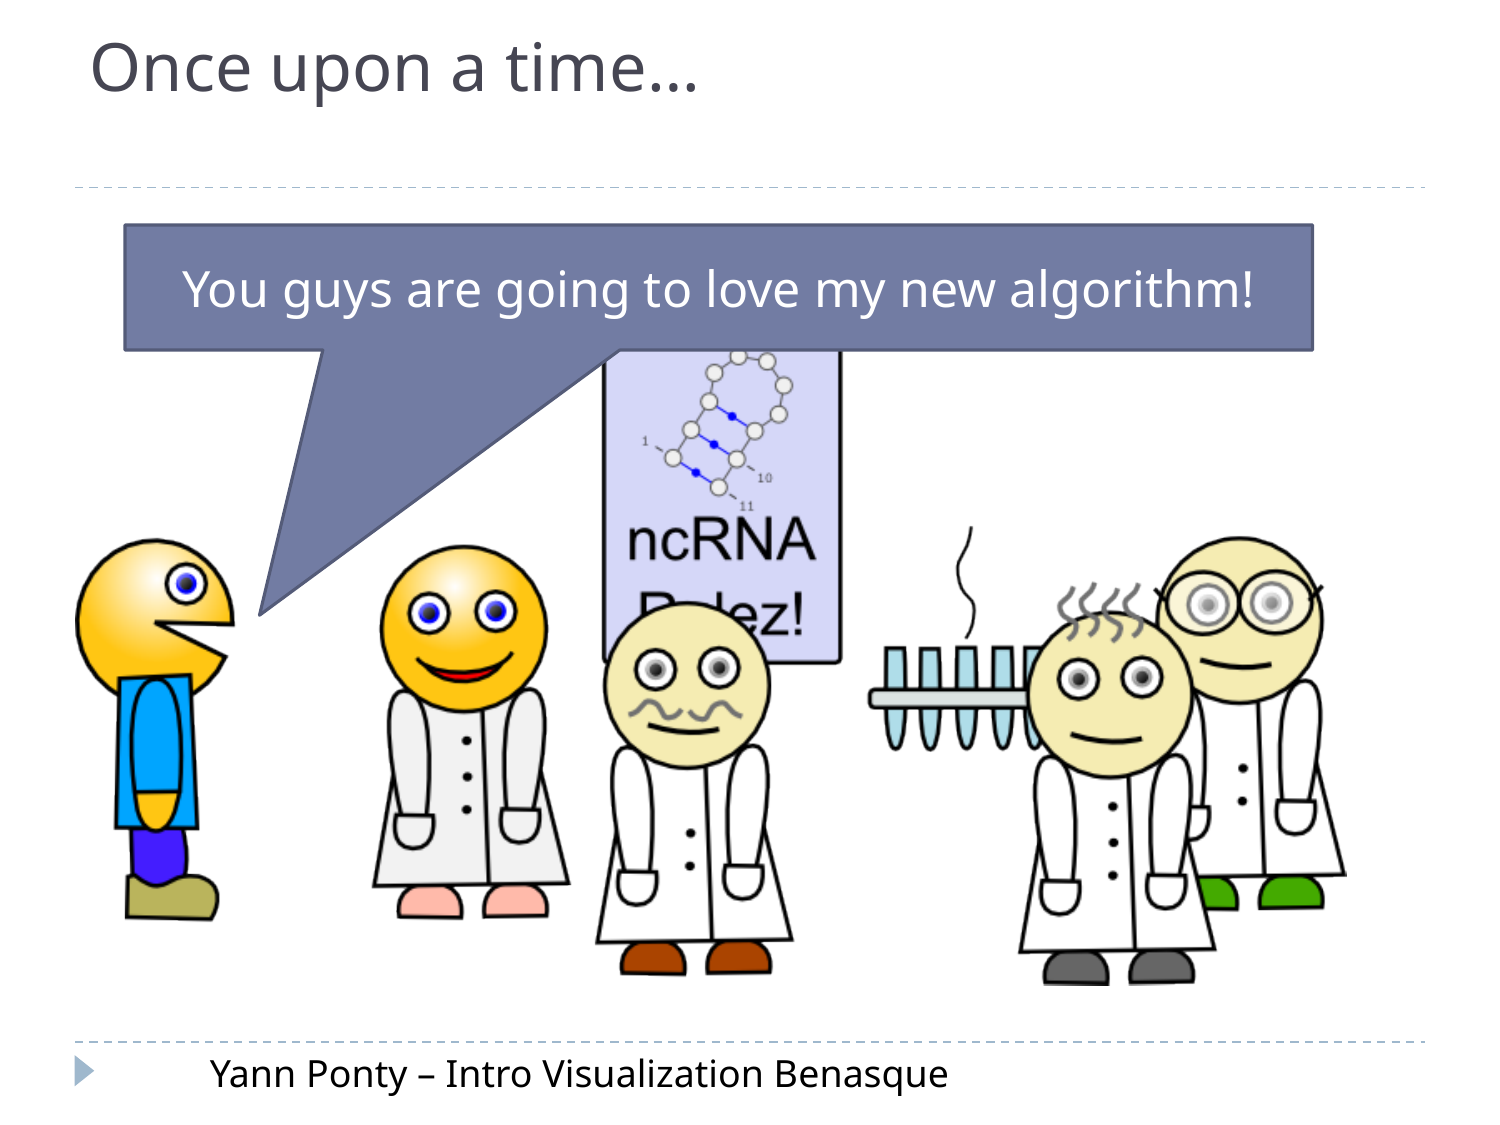

# Once upon a time…
You guys are going to love my new algorithm!
Benasque RNA